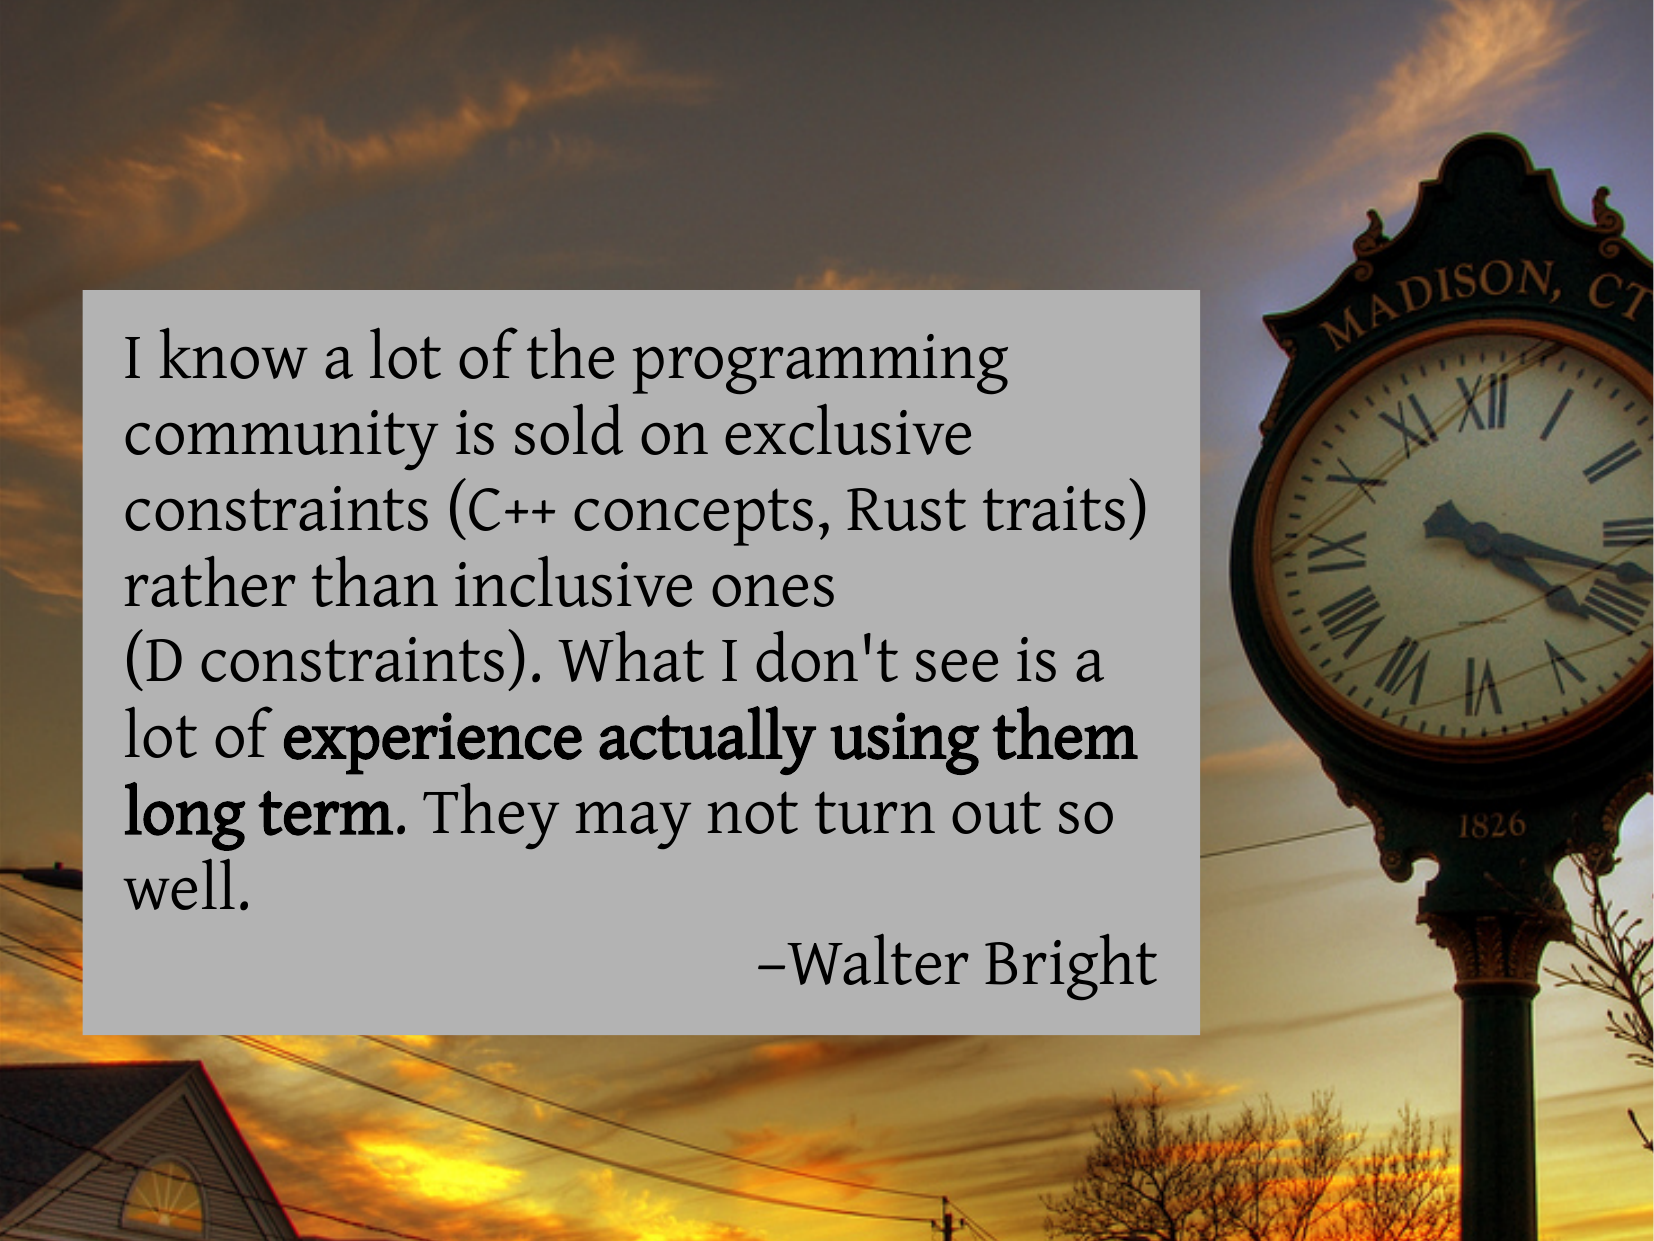

# I know a lot of the programming community is sold on exclusive constraints (C++ concepts, Rust traits) rather than inclusive ones (D constraints). What I don't see is a lot of experience actually using them long term. They may not turn out so well.
–Walter Bright